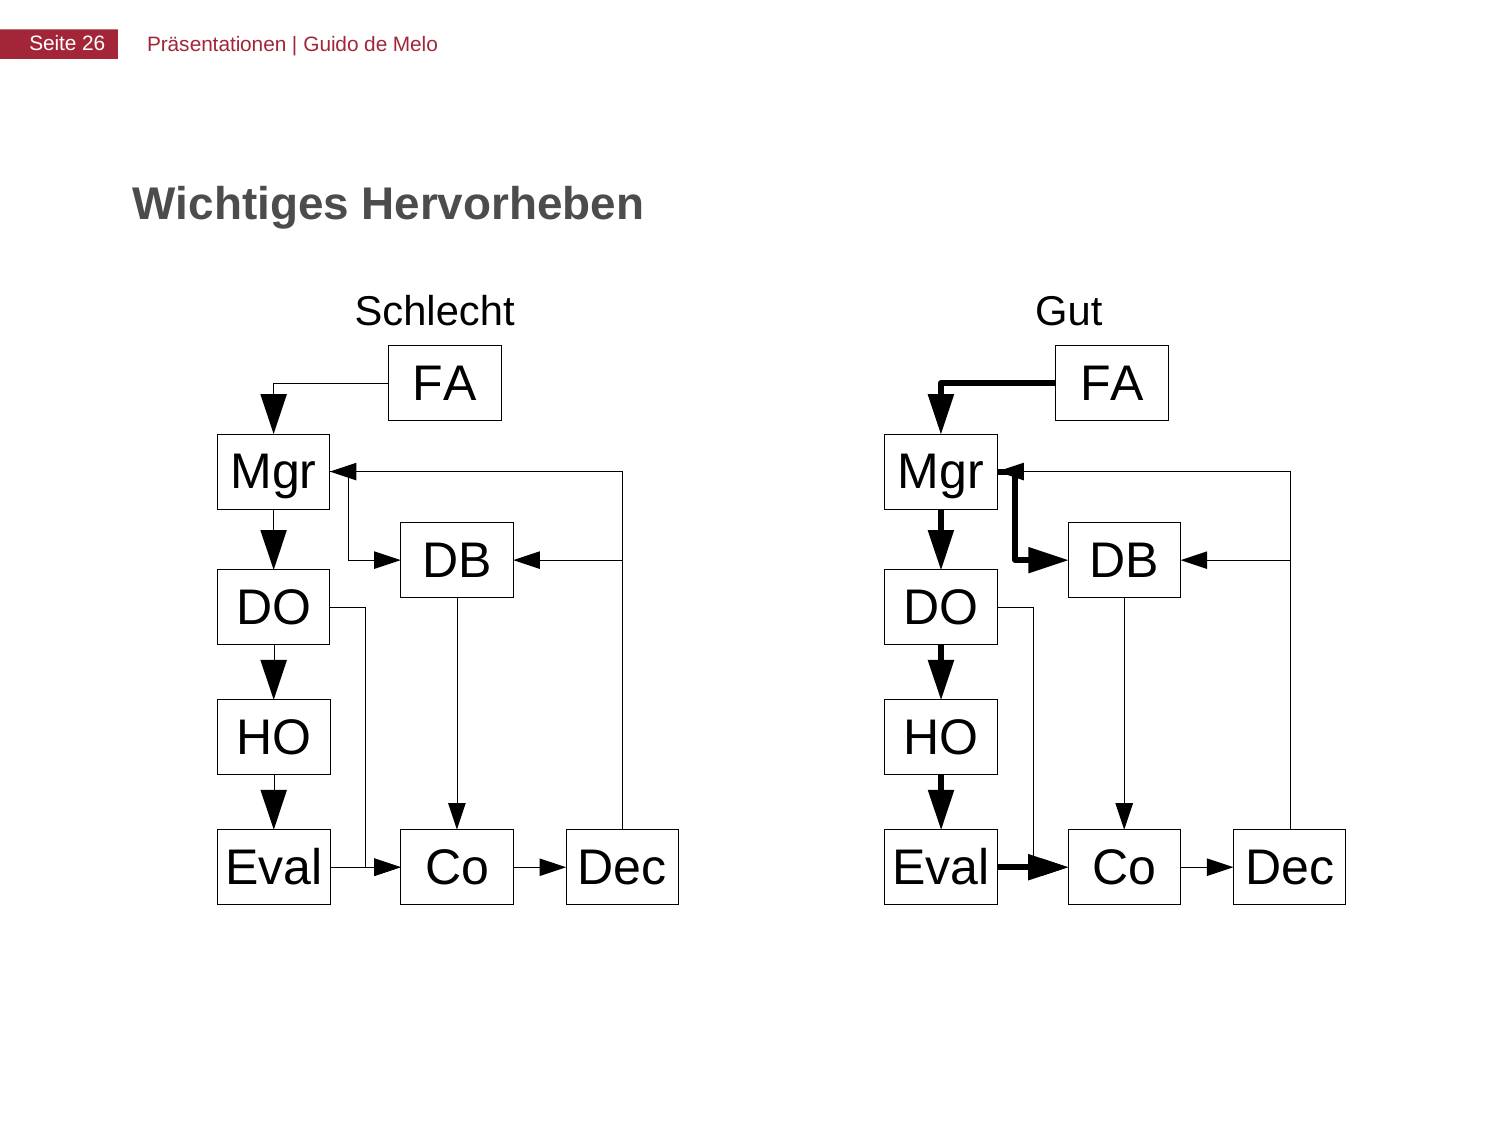

# Wichtiges Hervorheben
Schlecht
Gut
FA
FA
Mgr
Mgr
DB
DB
DO
DO
HO
HO
Eval
Co
Dec
Eval
Co
Dec